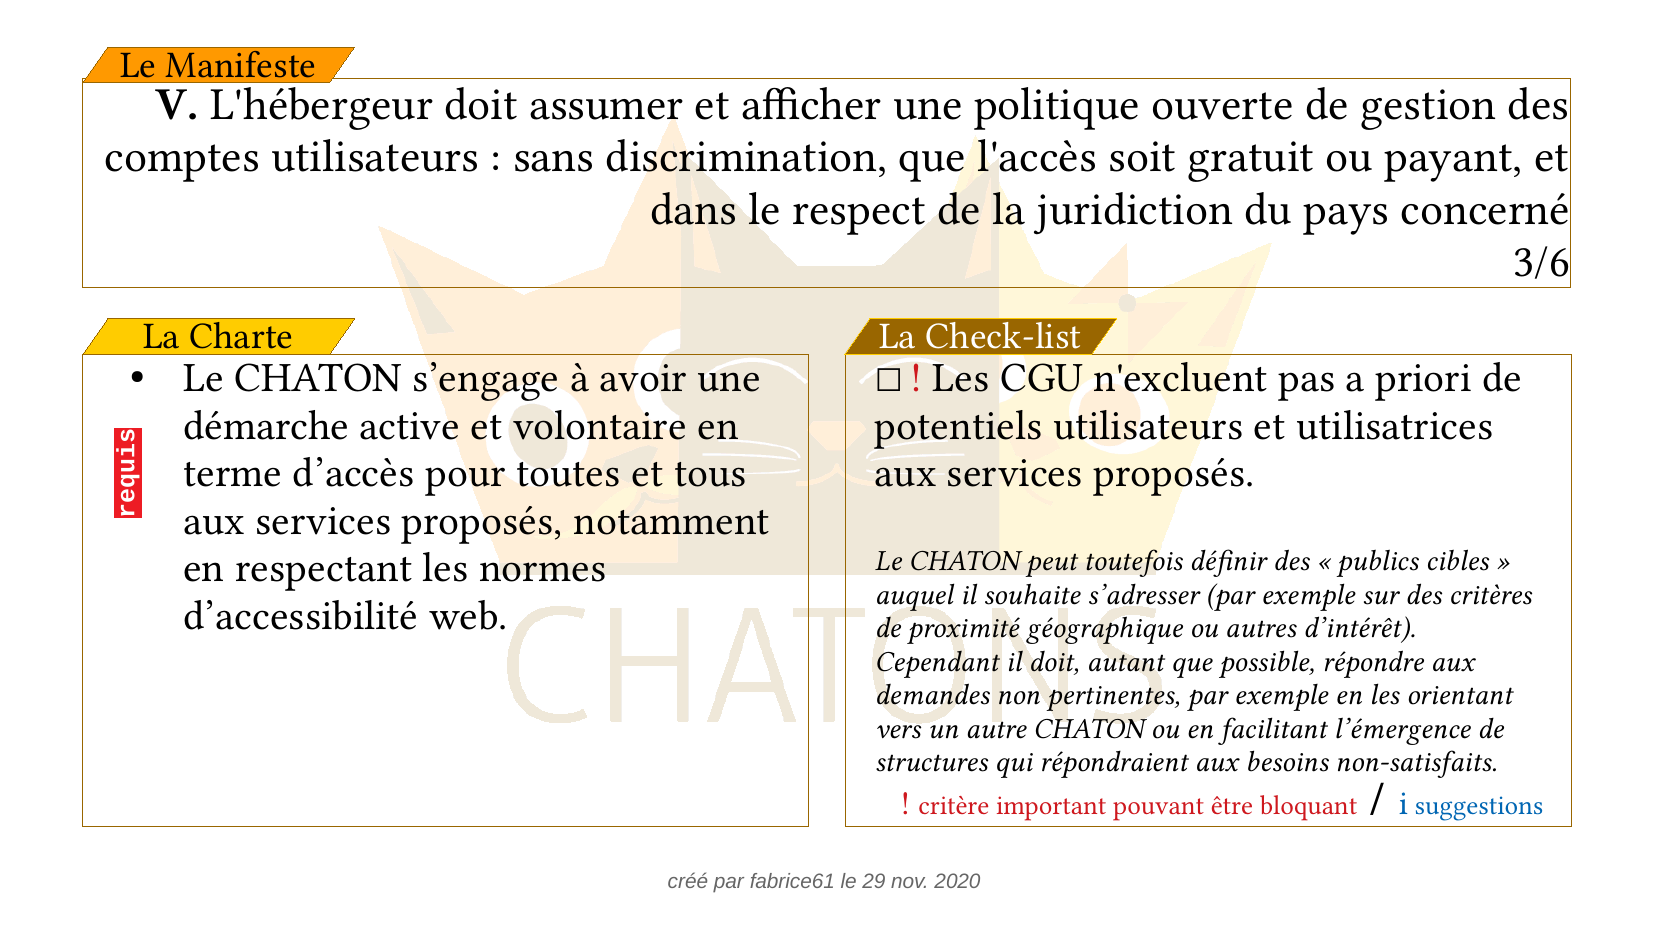

Le Manifeste
# V. L'hébergeur doit assumer et afficher une politique ouverte de gestion des comptes utilisateurs : sans discrimination, que l'accès soit gratuit ou payant, et dans le respect de la juridiction du pays concerné 3/6
La Charte
La Check-list
Le CHATON s’engage à avoir une démarche active et volontaire en terme d’accès pour toutes et tous aux services proposés, notamment en respectant les normes d’accessibilité web.
☐ ! Les CGU n'excluent pas a priori de potentiels utilisateurs et utilisatrices aux services proposés.
Le CHATON peut toutefois définir des « publics cibles » auquel il souhaite s’adresser (par exemple sur des critères de proximité géographique ou autres d’intérêt). Cependant il doit, autant que possible, répondre aux demandes non pertinentes, par exemple en les orientant vers un autre CHATON ou en facilitant l’émergence de structures qui répondraient aux besoins non-satisfaits.
requis